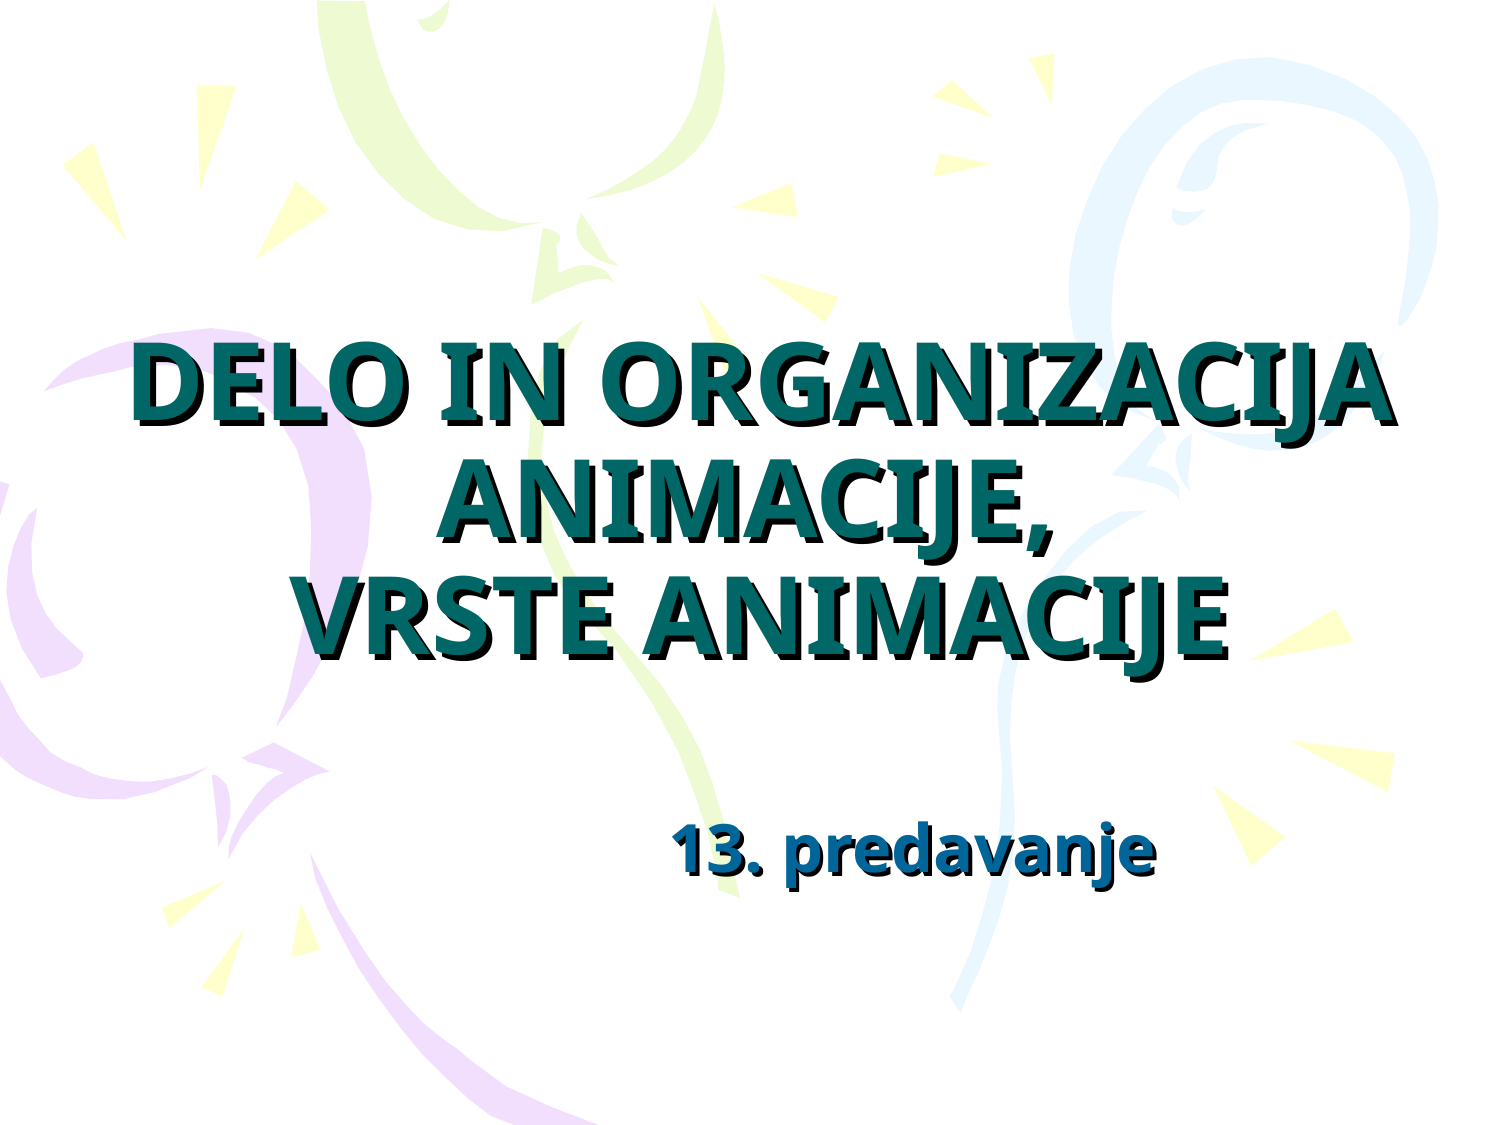

# DELO IN ORGANIZACIJA ANIMACIJE, VRSTE ANIMACIJE
13. predavanje